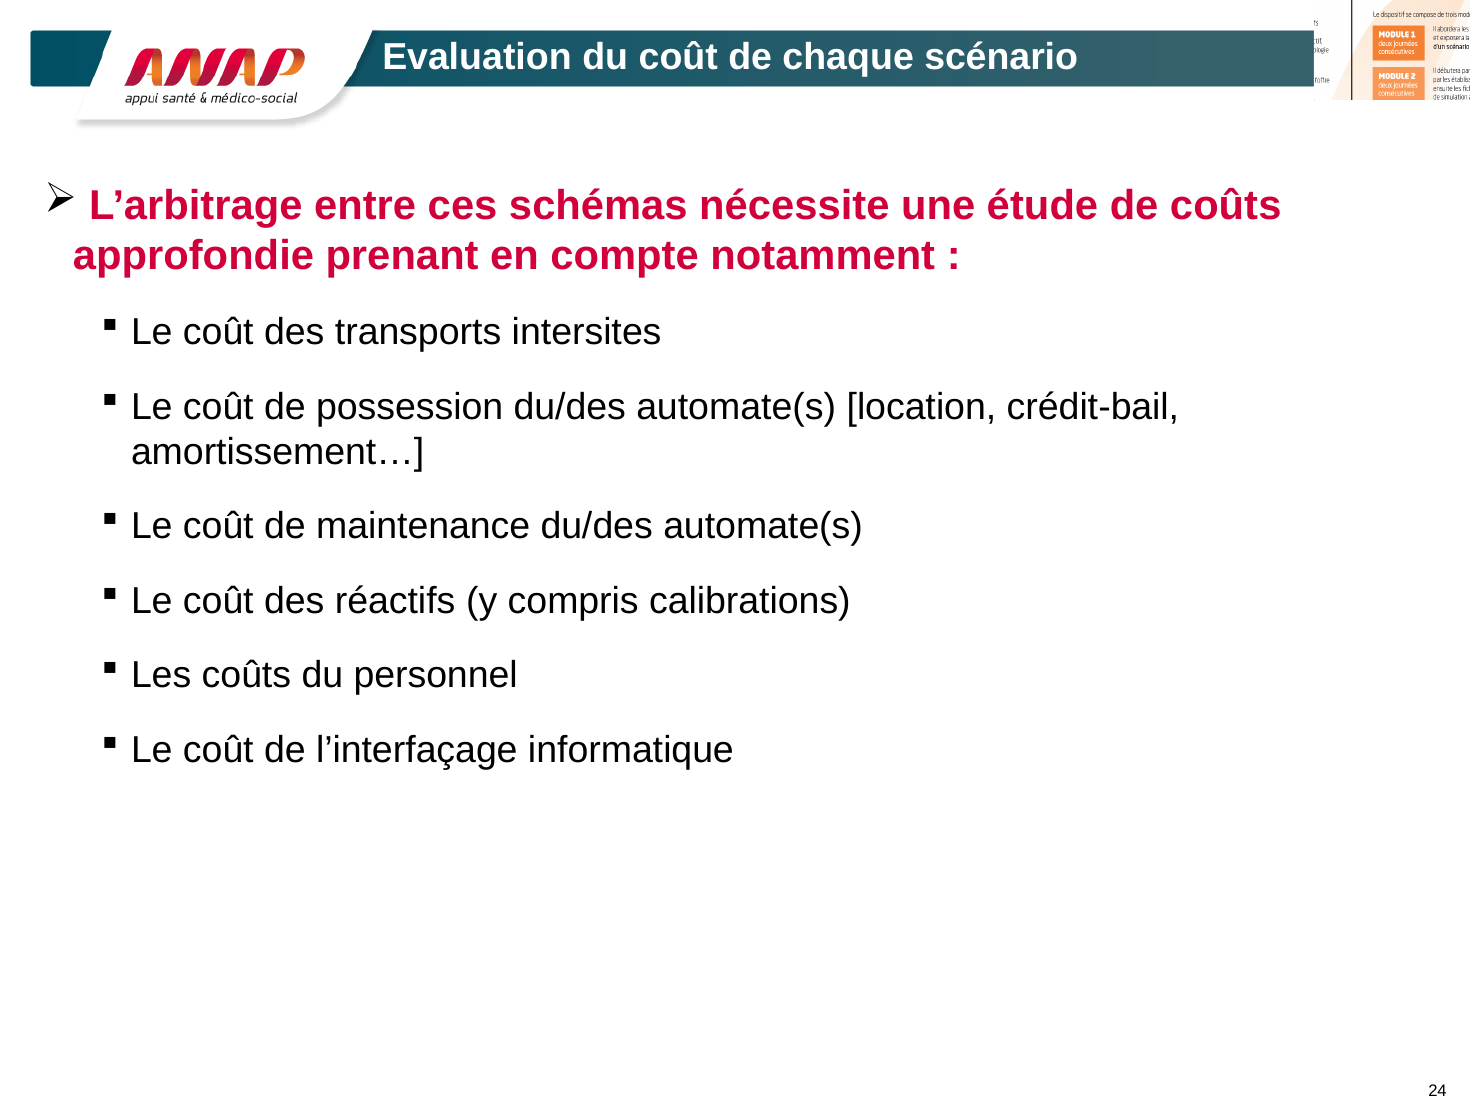

Evaluation du coût de chaque scénario
# L’arbitrage entre ces schémas nécessite une étude de coûts approfondie prenant en compte notamment :
Le coût des transports intersites
Le coût de possession du/des automate(s) [location, crédit-bail, amortissement…]
Le coût de maintenance du/des automate(s)
Le coût des réactifs (y compris calibrations)
Les coûts du personnel
Le coût de l’interfaçage informatique